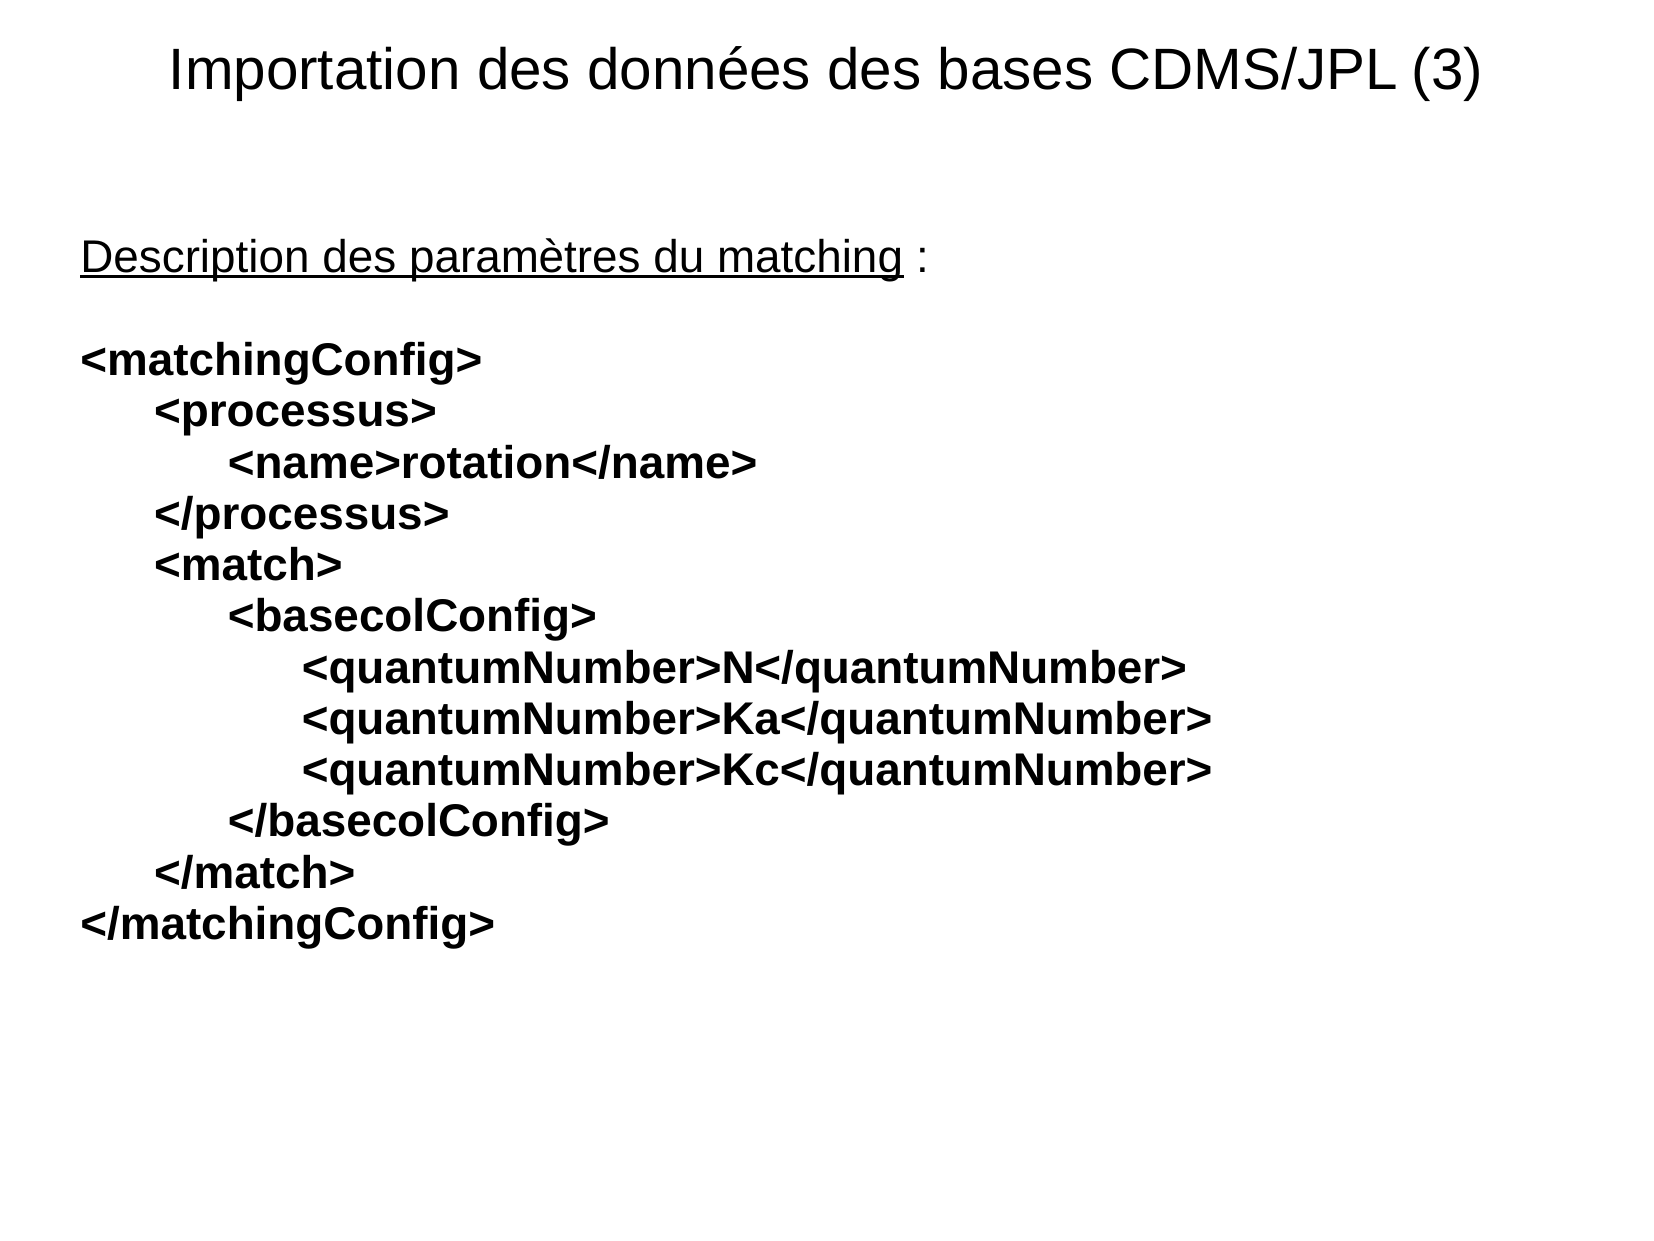

Importation des données des bases CDMS/JPL (3)
Description des paramètres du matching :
<matchingConfig>
	<processus>
		<name>rotation</name>
	</processus>
	<match>
		<basecolConfig>
			<quantumNumber>N</quantumNumber>
			<quantumNumber>Ka</quantumNumber>
			<quantumNumber>Kc</quantumNumber>
		</basecolConfig>
	</match>
</matchingConfig>